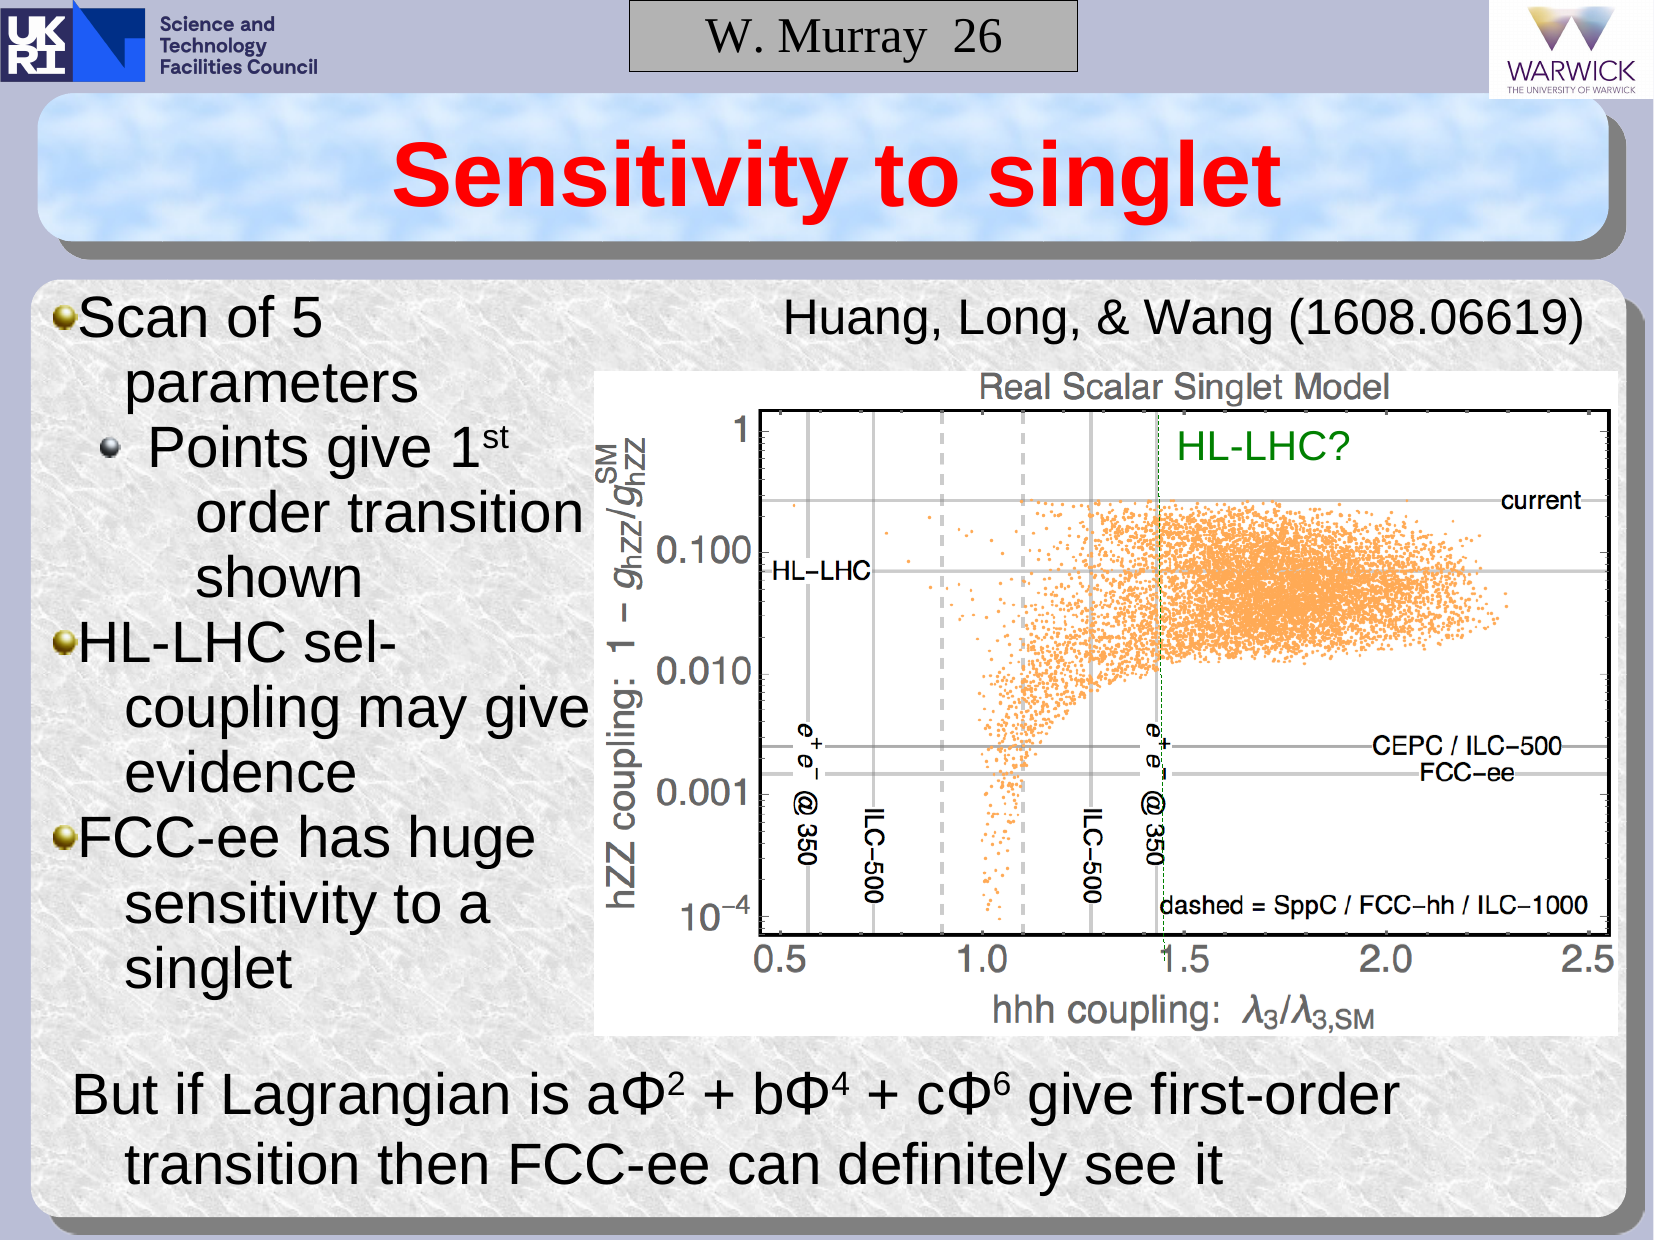

# Sensitivity to singlet
Scan of 5 parameters
Points give 1st order transition shown
HL-LHC sel-coupling may give evidence
FCC-ee has huge sensitivity to a singlet
Huang, Long, & Wang (1608.06619)
HL-LHC?
But if Lagrangian is aΦ2 + bΦ4 + cΦ6 give first-order transition then FCC-ee can definitely see it